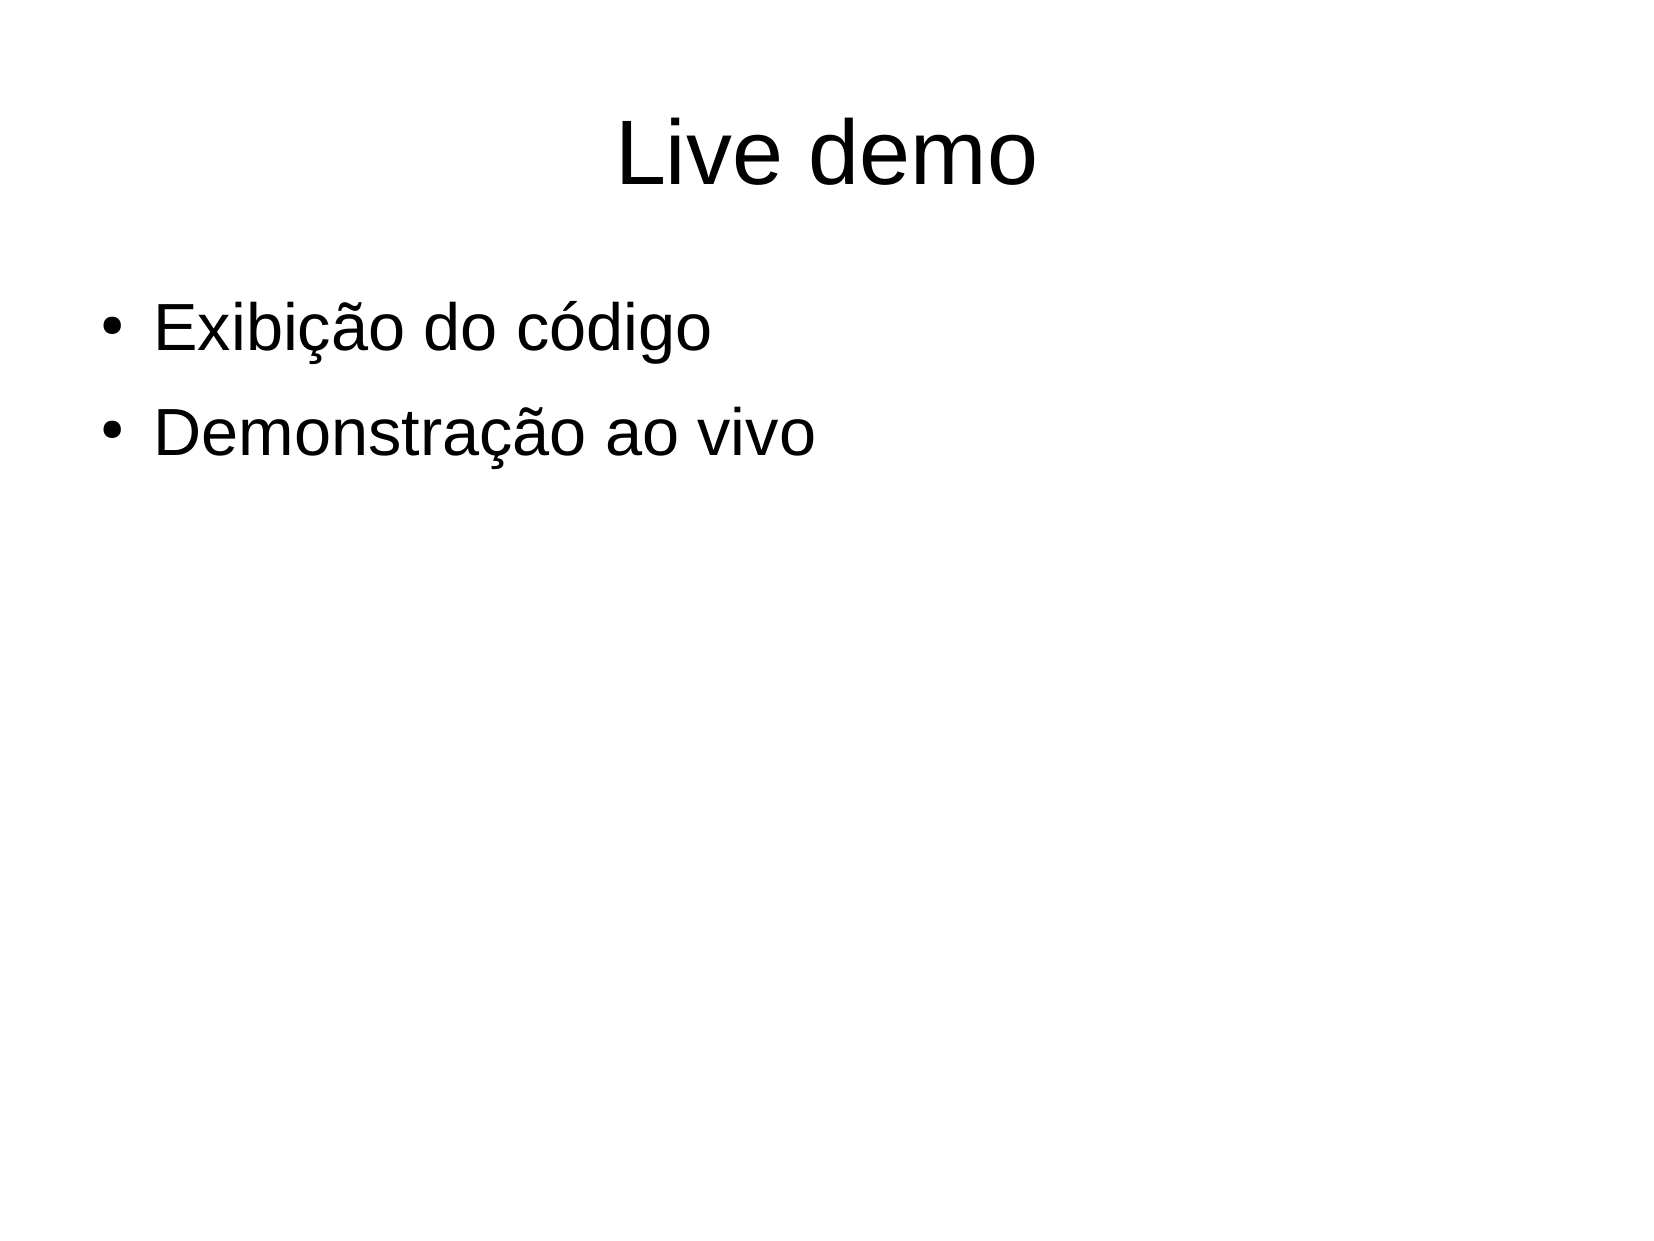

# Live demo
Exibição do código
Demonstração ao vivo